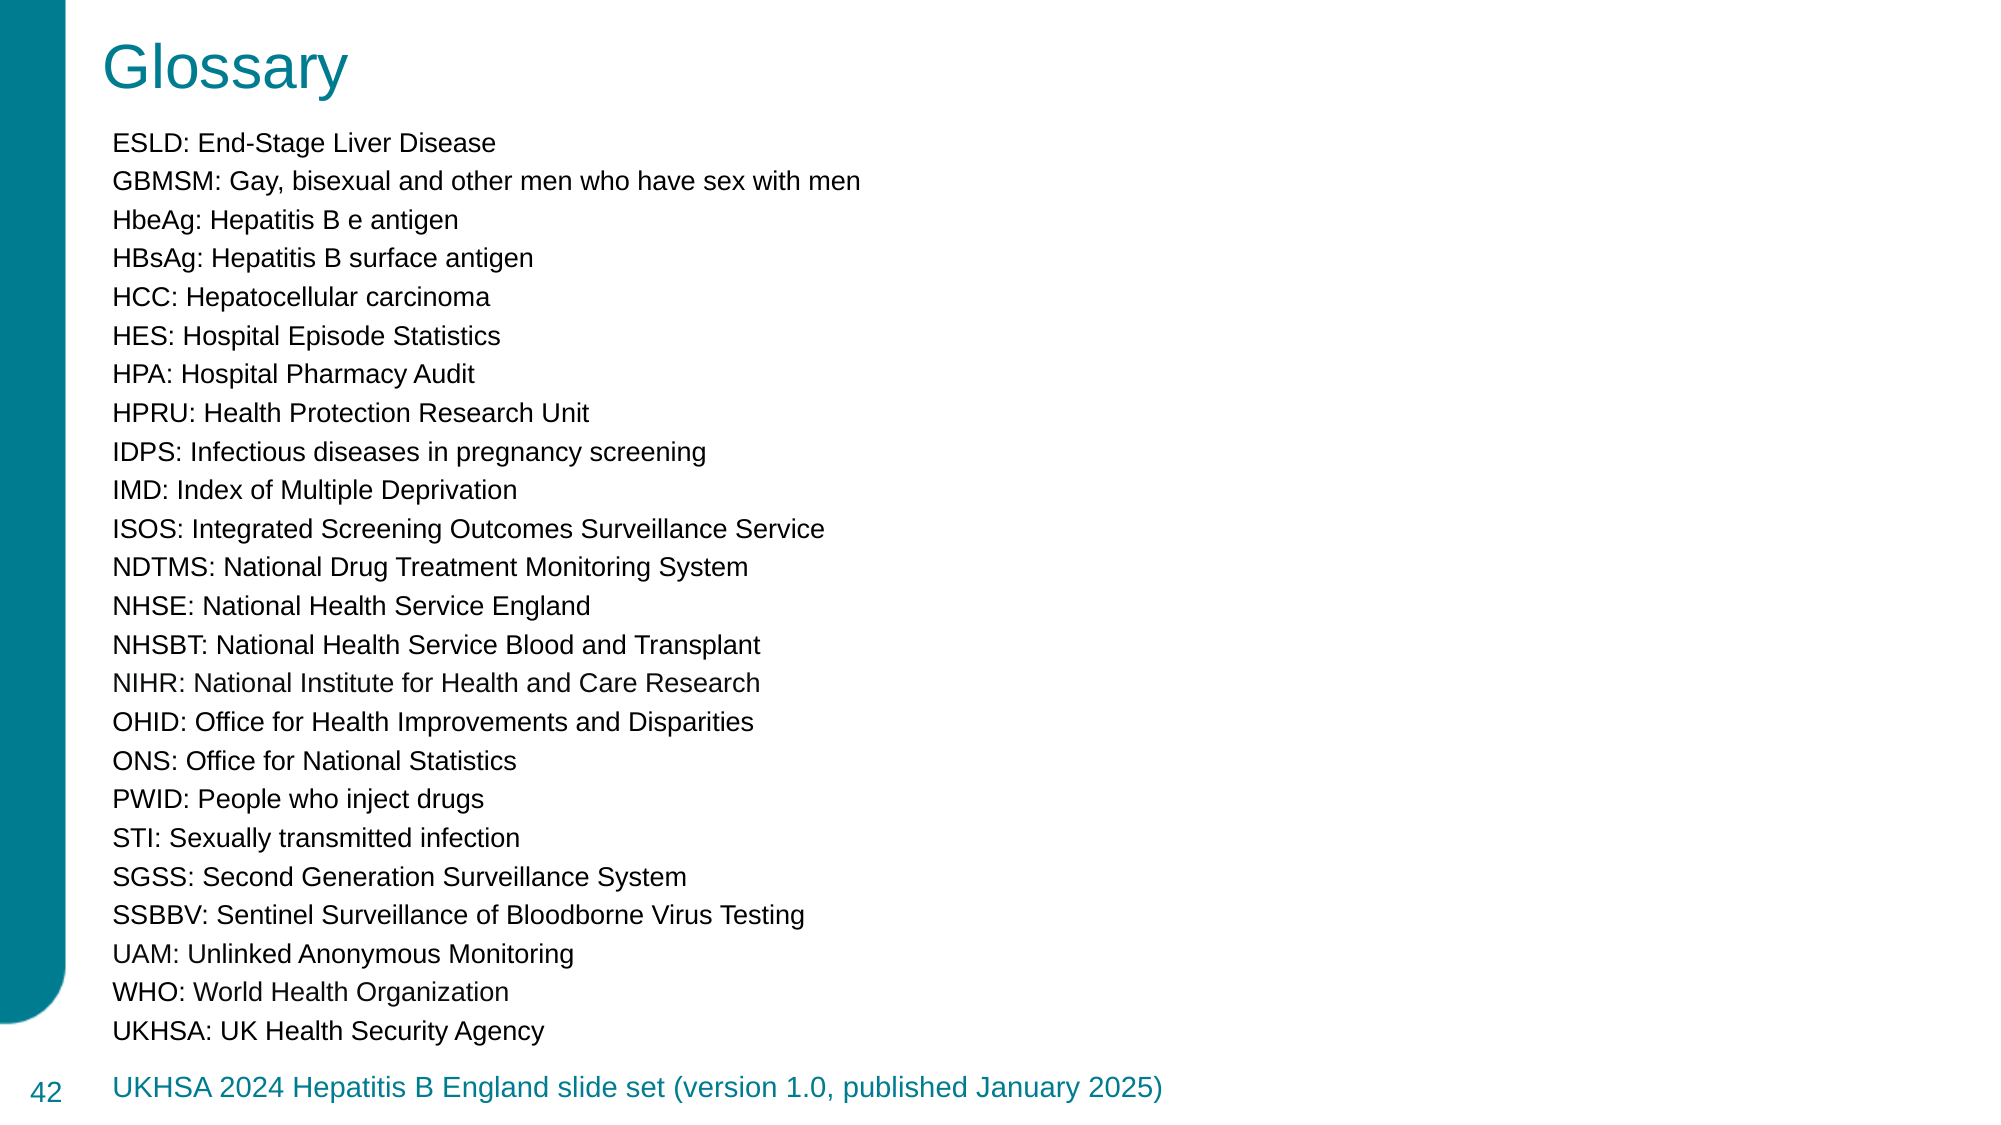

# Glossary
ESLD: End-Stage Liver Disease
GBMSM: Gay, bisexual and other men who have sex with men
HbeAg: Hepatitis B e antigen
HBsAg: Hepatitis B surface antigen
HCC: Hepatocellular carcinoma
HES: Hospital Episode Statistics
HPA: Hospital Pharmacy Audit
HPRU: Health Protection Research Unit
IDPS: Infectious diseases in pregnancy screening
IMD: Index of Multiple Deprivation
ISOS: Integrated Screening Outcomes Surveillance Service
NDTMS: National Drug Treatment Monitoring System
NHSE: National Health Service England
NHSBT: National Health Service Blood and Transplant
NIHR: National Institute for Health and Care Research
OHID: Office for Health Improvements and Disparities
ONS: Office for National Statistics
PWID: People who inject drugs
STI: Sexually transmitted infection
SGSS: Second Generation Surveillance System
SSBBV: Sentinel Surveillance of Bloodborne Virus Testing
UAM: Unlinked Anonymous Monitoring
WHO: World Health Organization
UKHSA: UK Health Security Agency
UKHSA 2024 Hepatitis B England slide set (version 1.0, published January 2025)